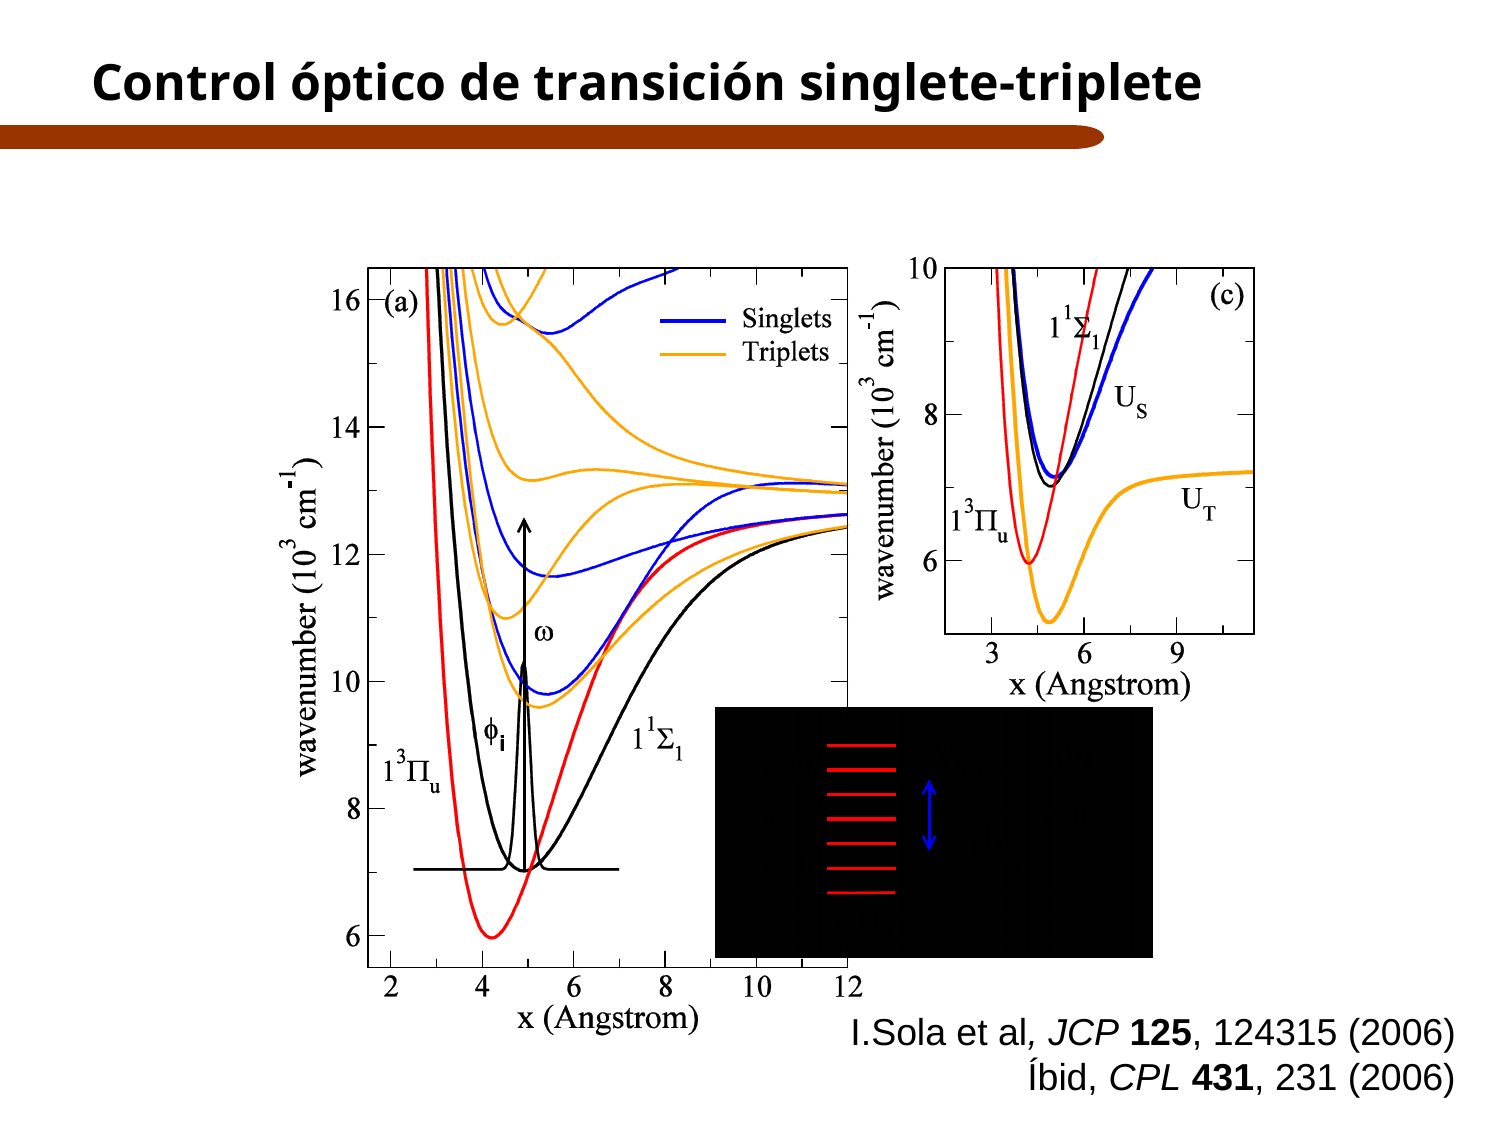

Control óptico de transición singlete-triplete
I.Sola et al, JCP 125, 124315 (2006)
Íbid, CPL 431, 231 (2006)